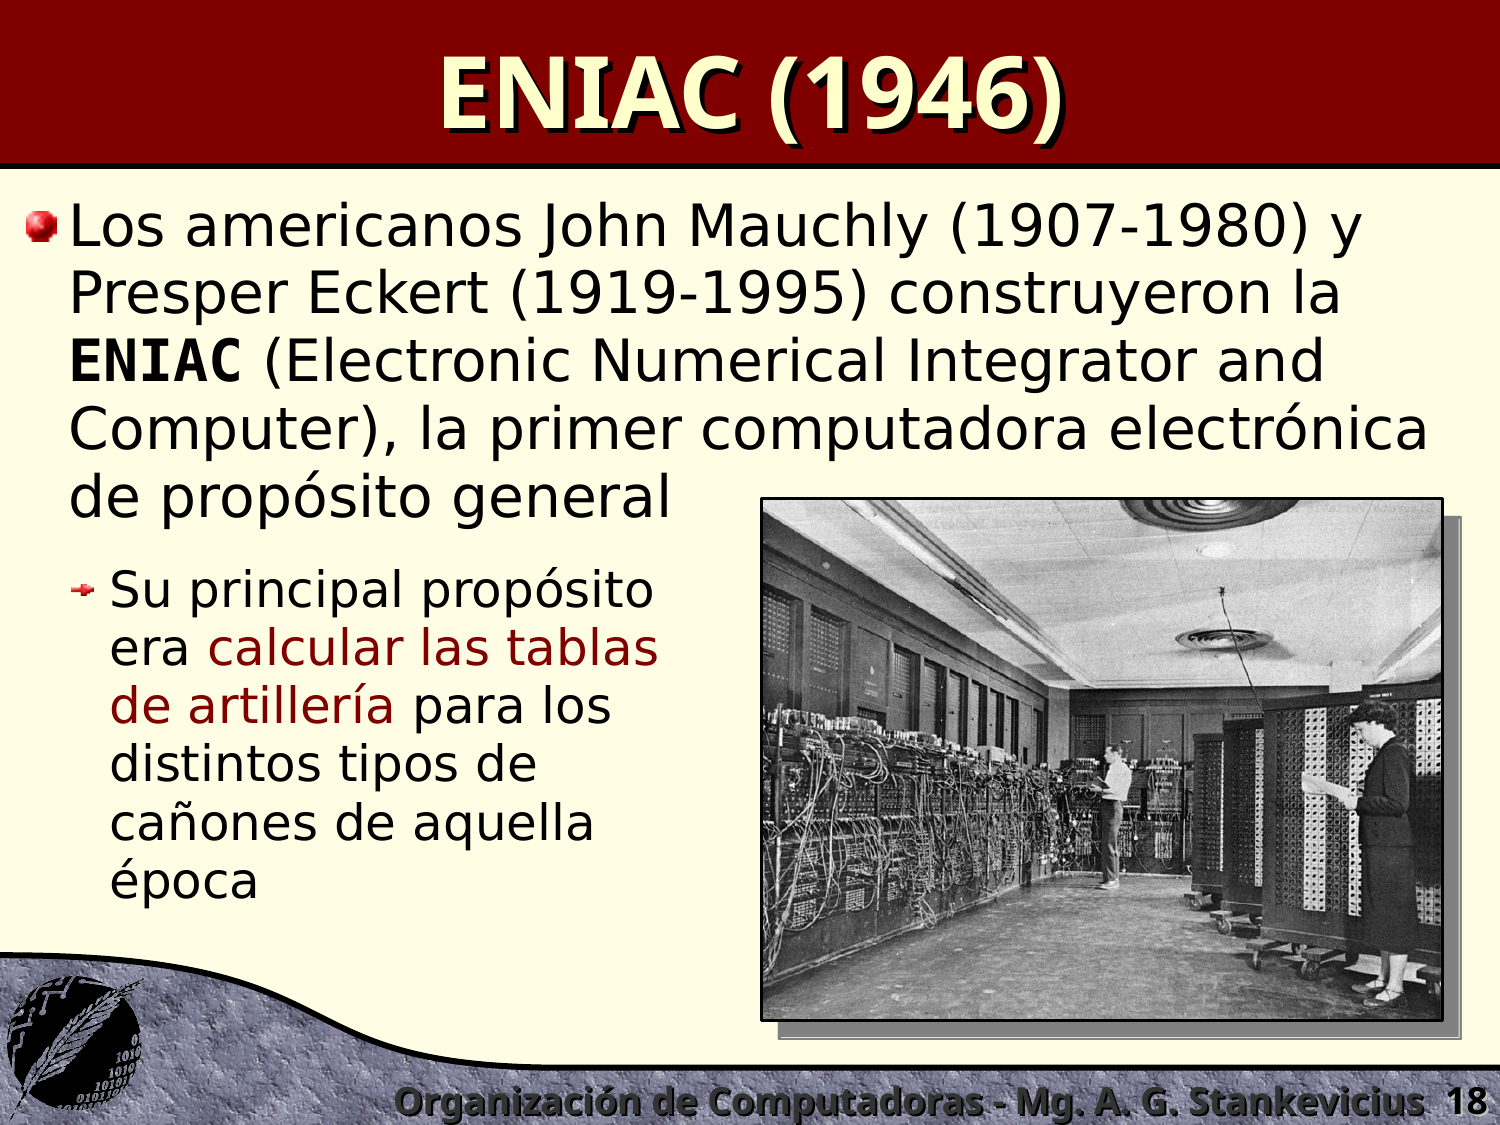

# ENIAC (1946)
Los americanos John Mauchly (1907-1980) y Presper Eckert (1919-1995) construyeron la ENIAC (Electronic Numerical Integrator and Computer), la primer computadora electrónica de propósito general
Su principal propósito
era calcular las tablas
de artillería para los
distintos tipos de
cañones de aquella
época
18